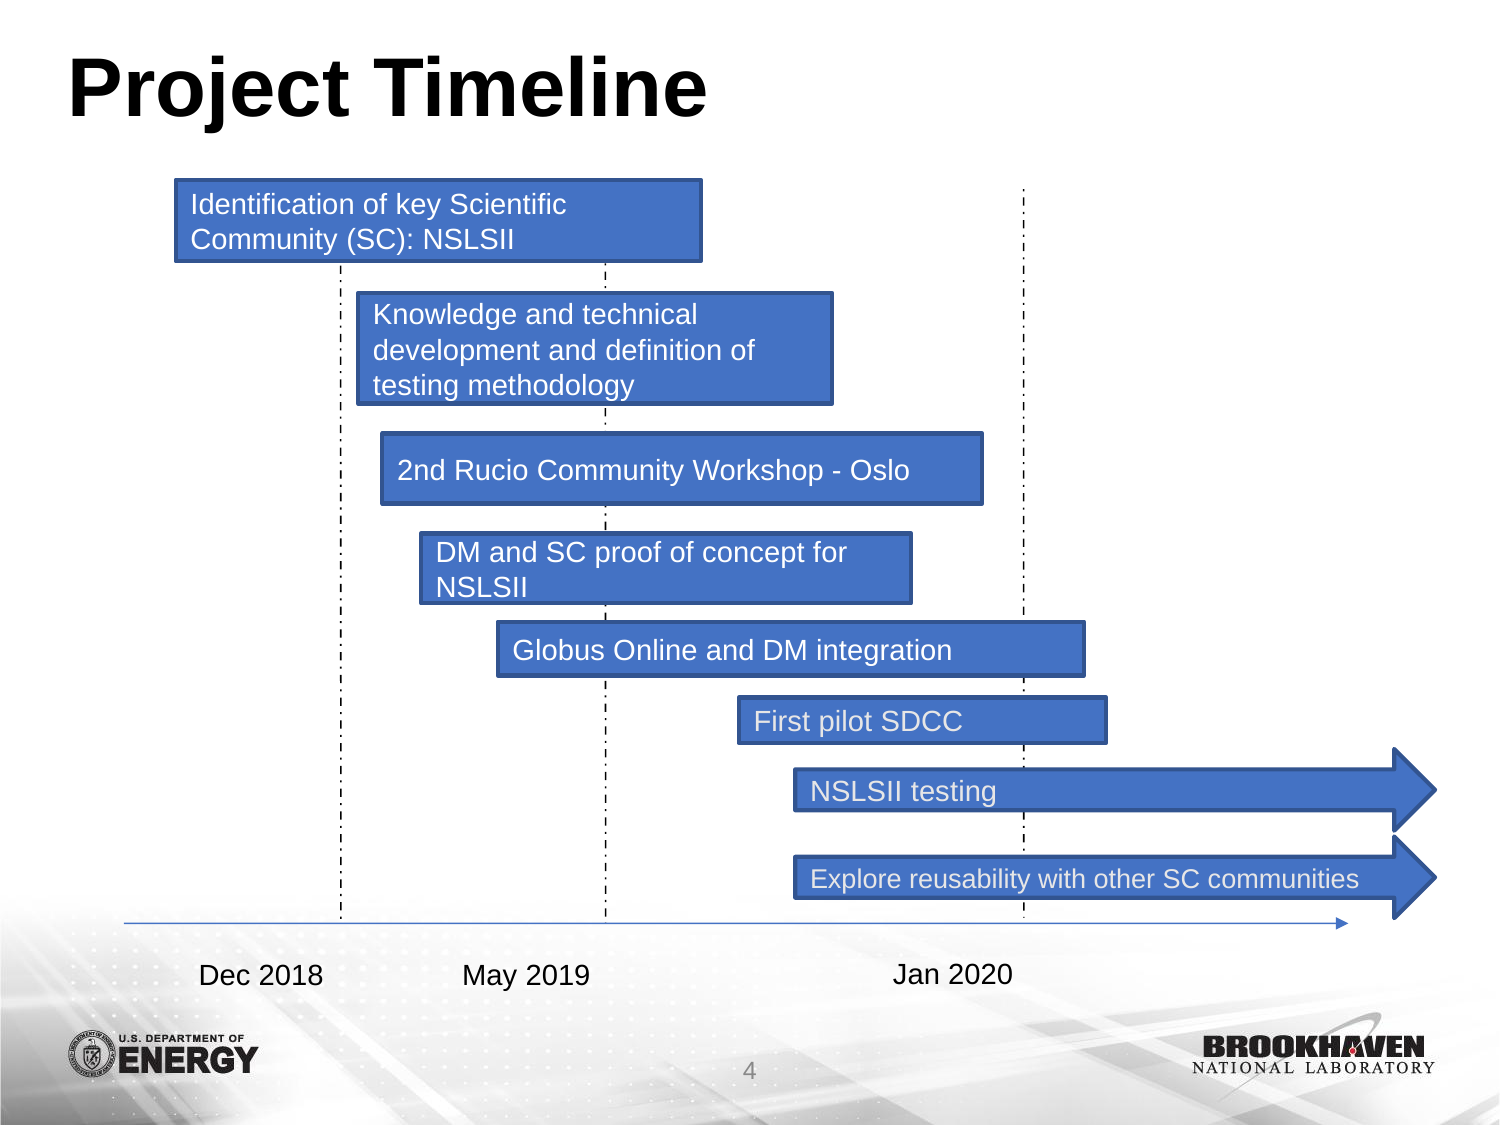

Project Timeline
Identification of key Scientific Community (SC): NSLSII
Knowledge and technical development and definition of testing methodology
2nd Rucio Community Workshop - Oslo
DM and SC proof of concept for NSLSII
Globus Online and DM integration
First pilot SDCC
NSLSII testing
Explore reusability with other SC communities
Jan 2020
May 2019
Dec 2018